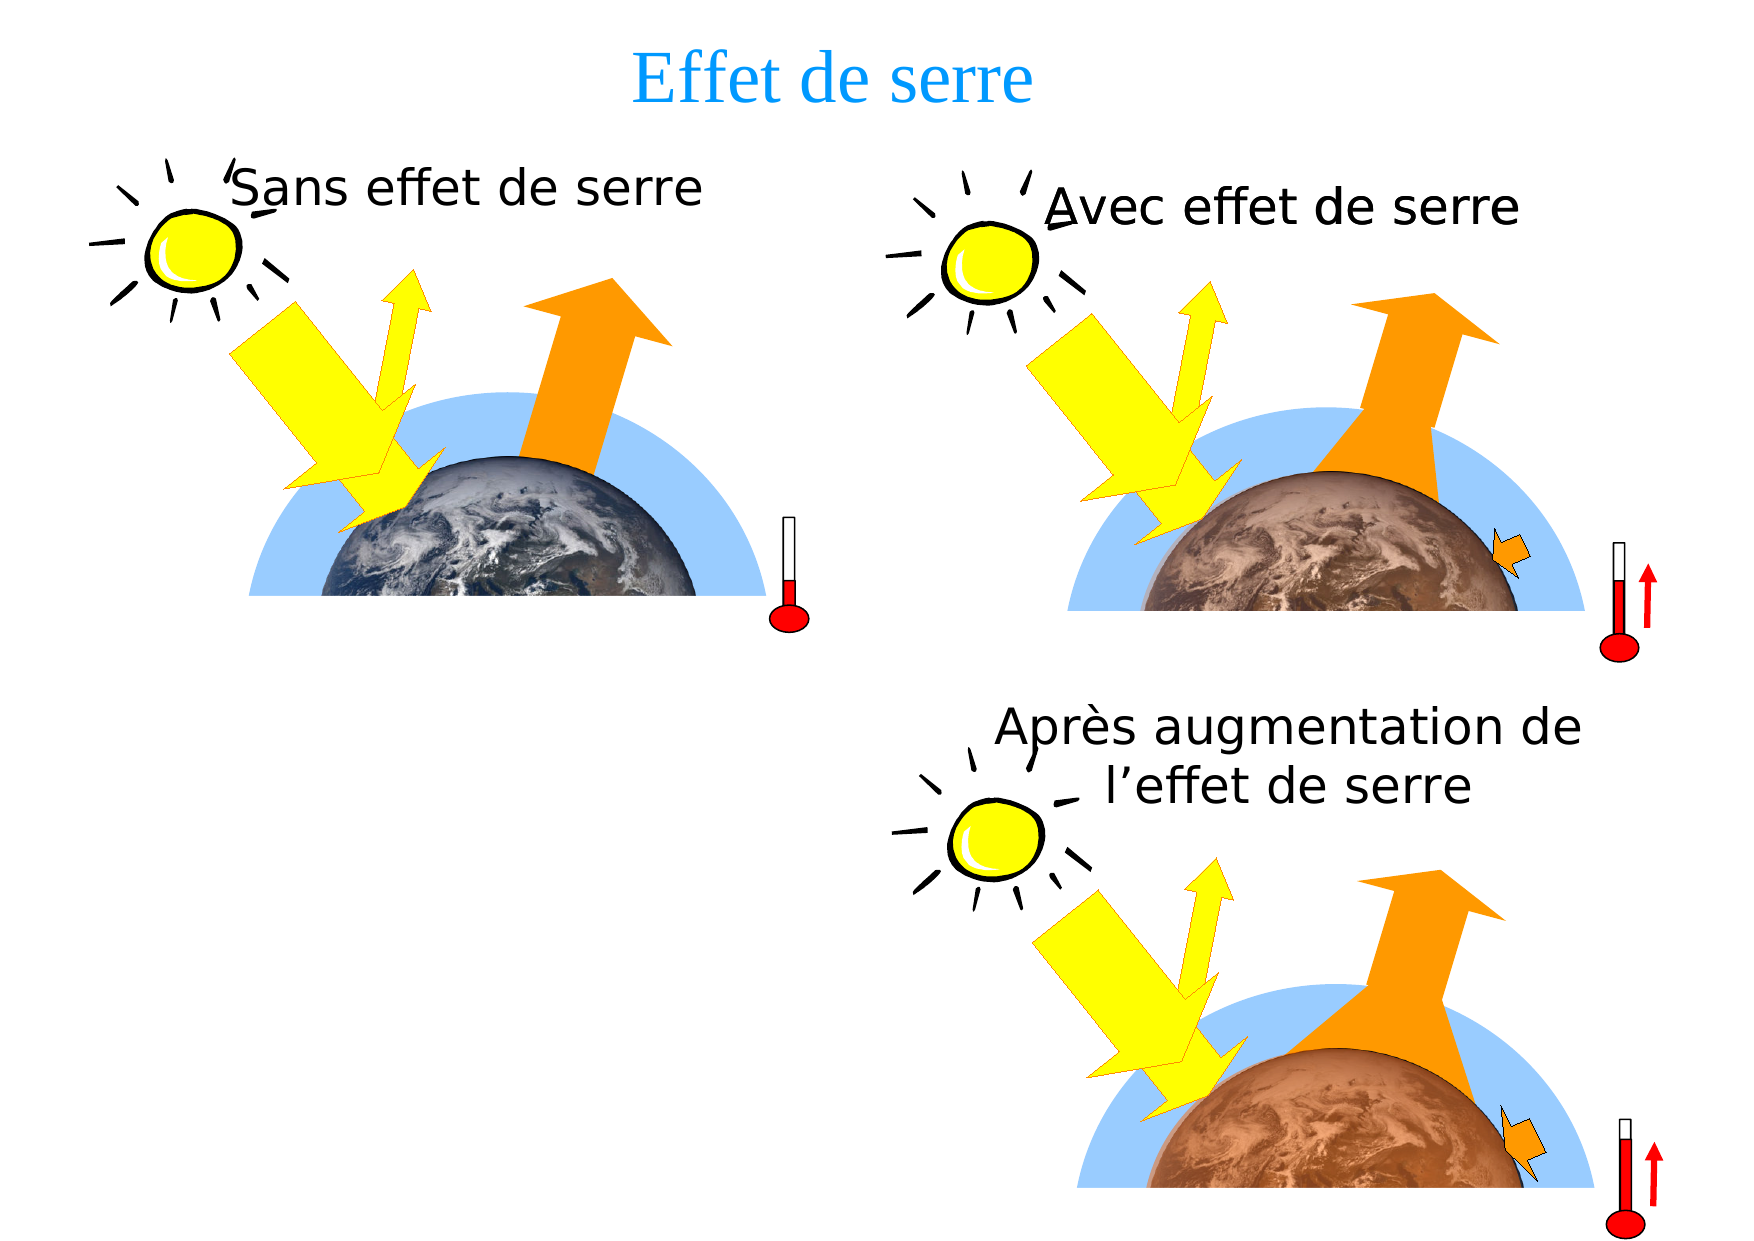

Effet de serre
Sans effet de serre
Avec effet de serre
Avec effet de serre
Après augmentation de l’effet de serre